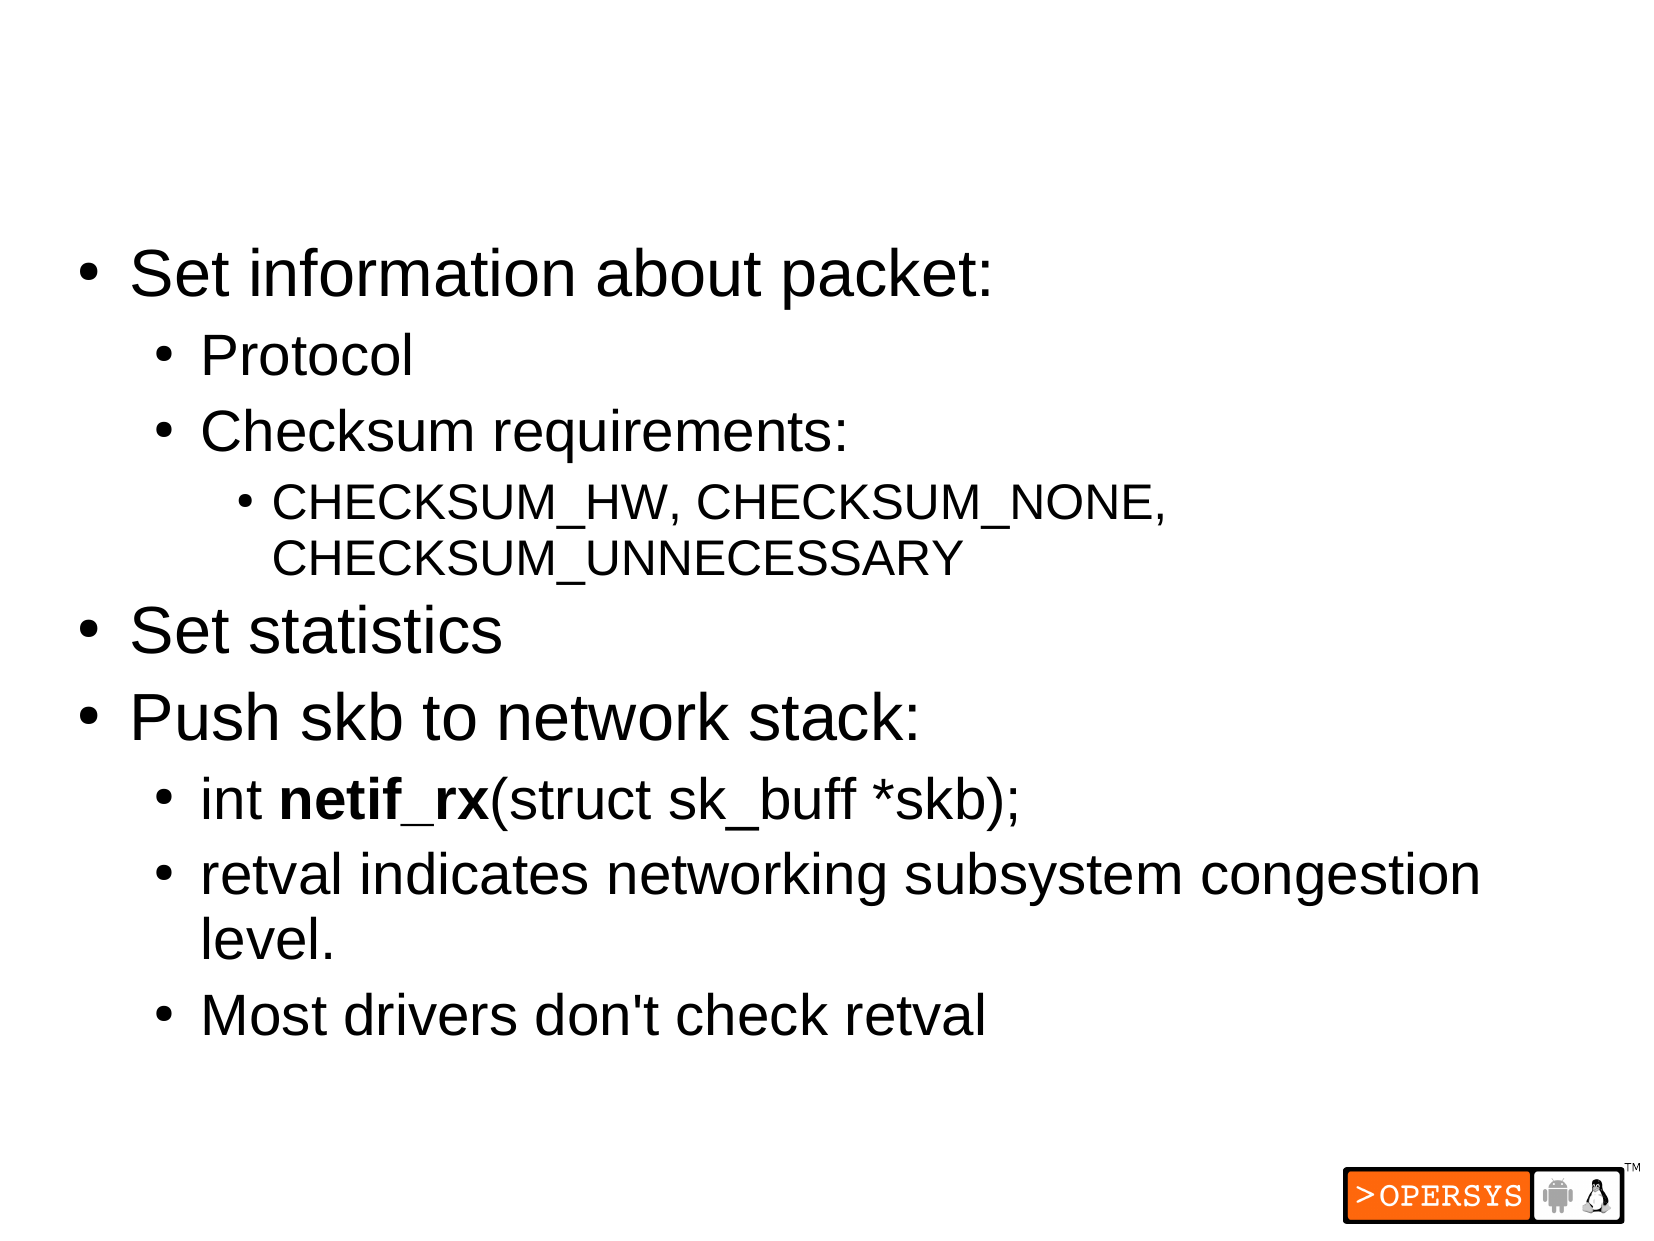

# Set information about packet:
Protocol
Checksum requirements:
CHECKSUM_HW, CHECKSUM_NONE, CHECKSUM_UNNECESSARY
Set statistics
Push skb to network stack:
int netif_rx(struct sk_buff *skb);
retval indicates networking subsystem congestion level.
Most drivers don't check retval